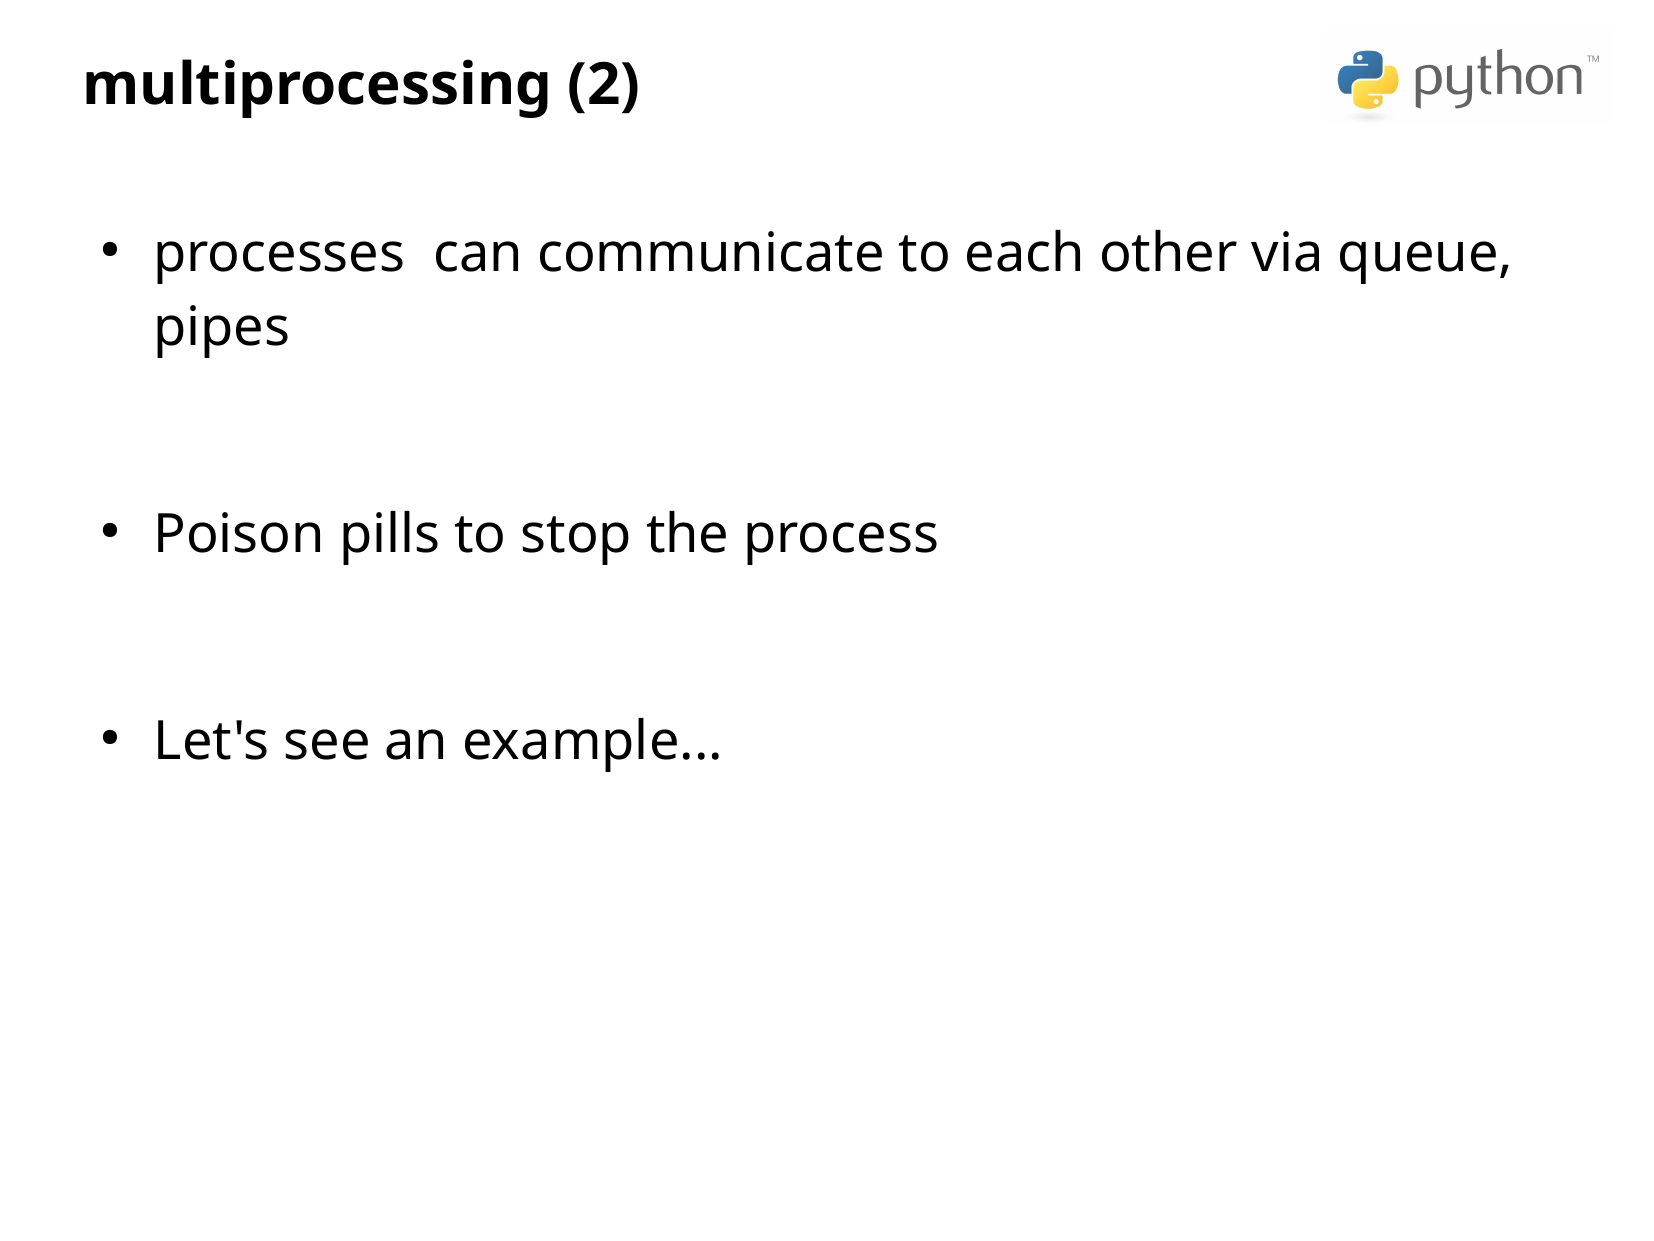

# multiprocessing (2)
processes can communicate to each other via queue, pipes
Poison pills to stop the process
Let's see an example...